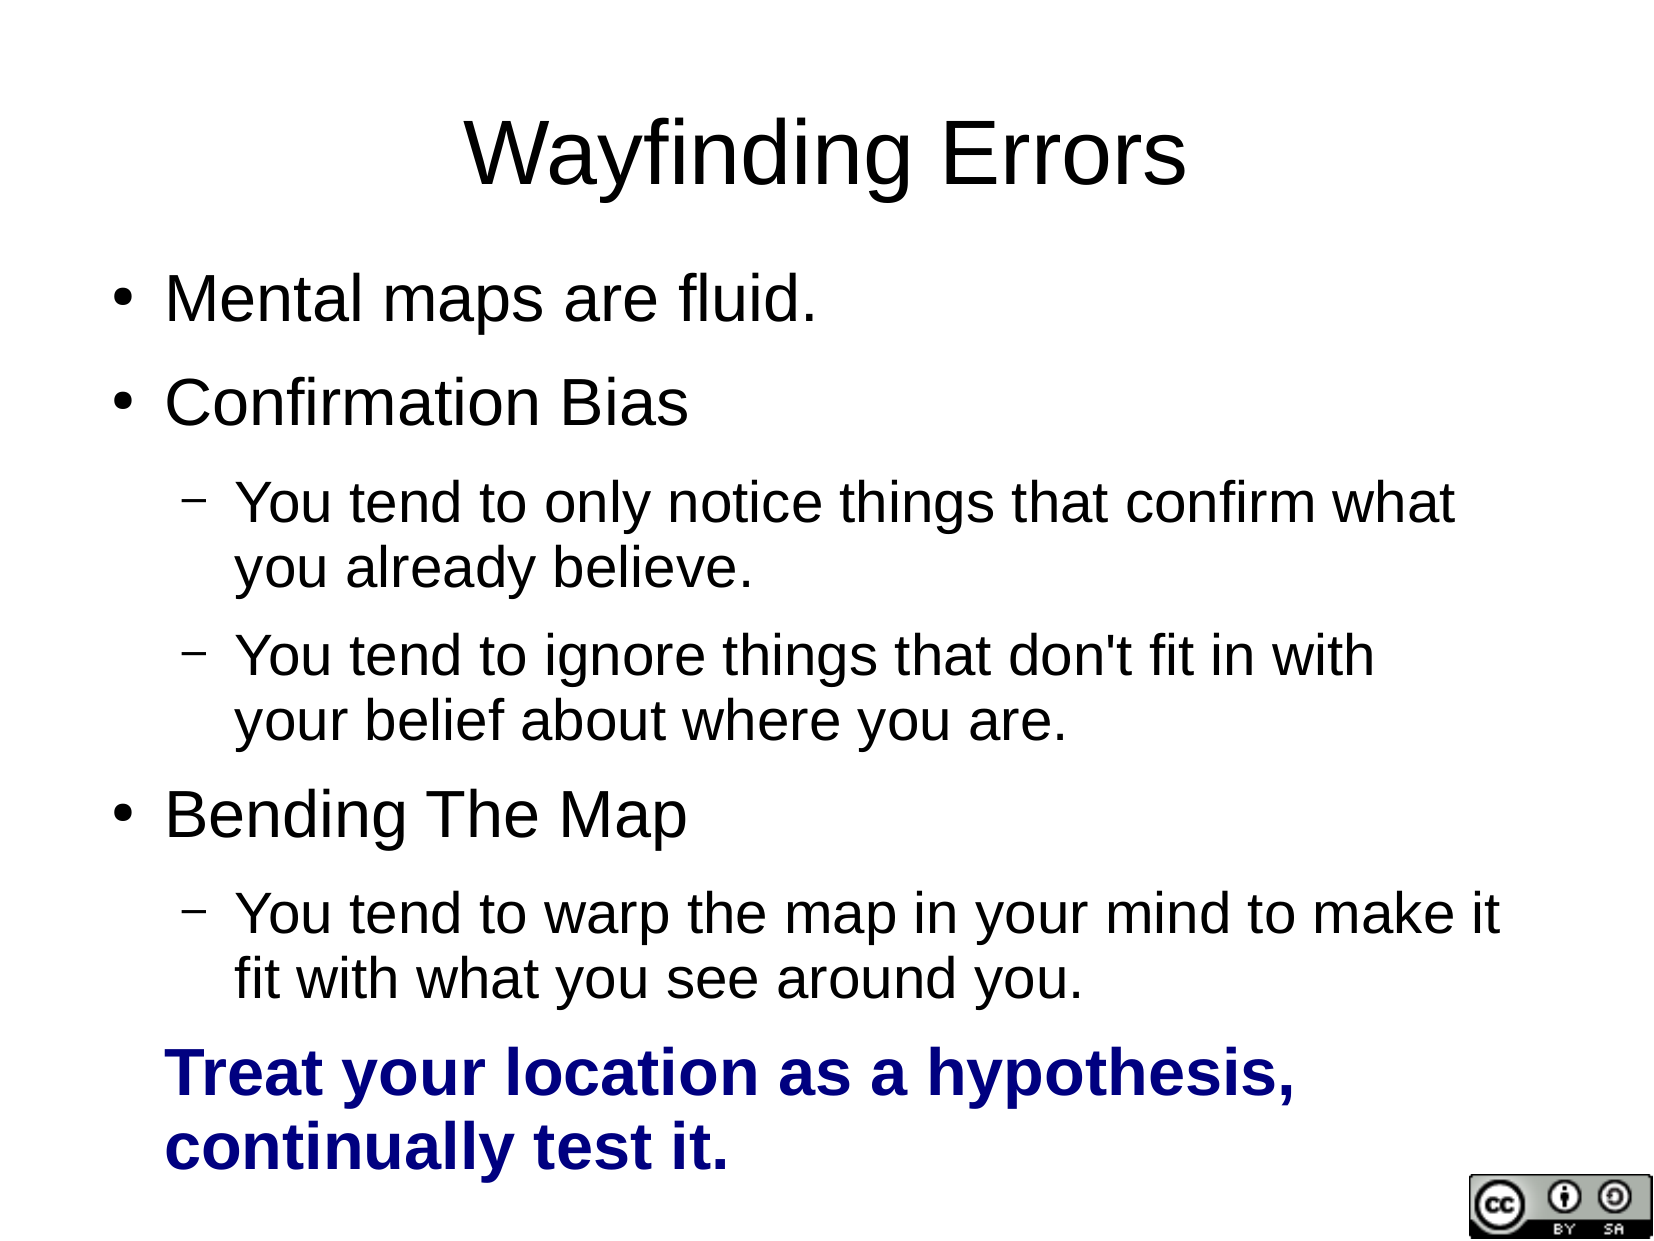

# Wayfinding Errors
Mental maps are fluid.
Confirmation Bias
You tend to only notice things that confirm what you already believe.
You tend to ignore things that don't fit in with your belief about where you are.
Bending The Map
You tend to warp the map in your mind to make it fit with what you see around you.
Treat your location as a hypothesis, continually test it.